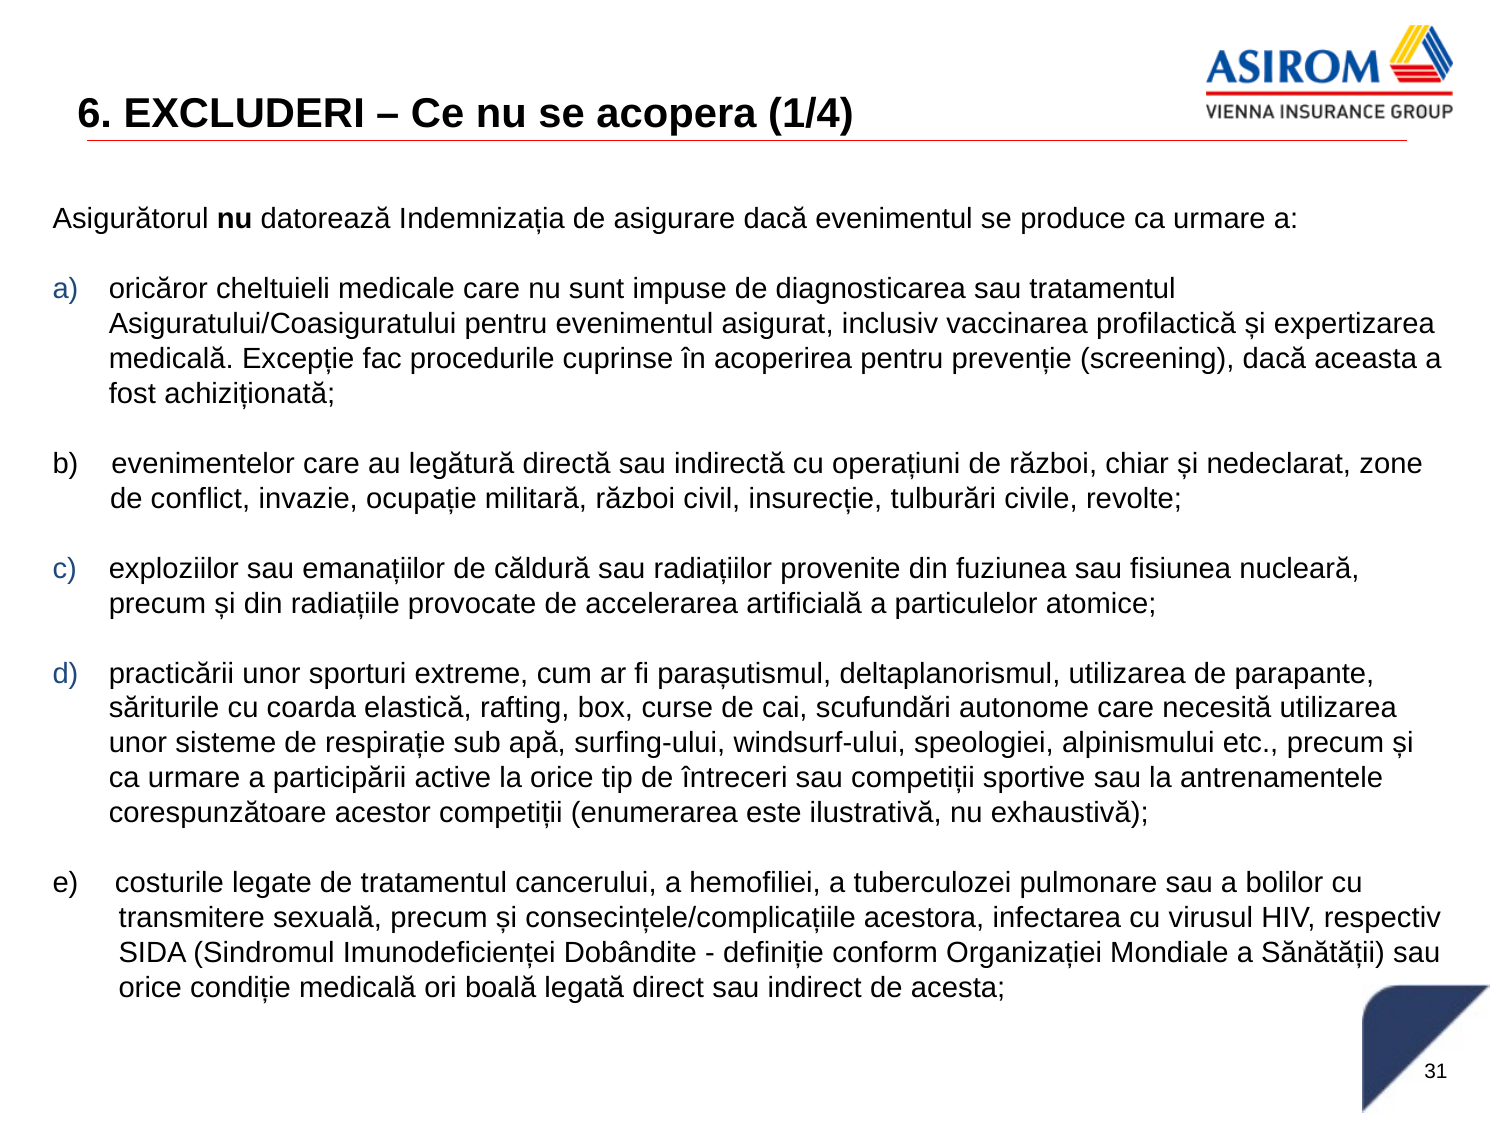

6. EXCLUDERI – Ce nu se acopera (1/4)
Asigurătorul nu datorează Indemnizația de asigurare dacă evenimentul se produce ca urmare a:
oricăror cheltuieli medicale care nu sunt impuse de diagnosticarea sau tratamentul Asiguratului/Coasiguratului pentru evenimentul asigurat, inclusiv vaccinarea profilactică și expertizarea medicală. Excepție fac procedurile cuprinse în acoperirea pentru prevenție (screening), dacă aceasta a fost achiziționată;
b) evenimentelor care au legătură directă sau indirectă cu operațiuni de război, chiar și nedeclarat, zone
 de conflict, invazie, ocupație militară, război civil, insurecție, tulburări civile, revolte;
exploziilor sau emanațiilor de căldură sau radiațiilor provenite din fuziunea sau fisiunea nucleară, precum și din radiațiile provocate de accelerarea artificială a particulelor atomice;
practicării unor sporturi extreme, cum ar fi parașutismul, deltaplanorismul, utilizarea de parapante, săriturile cu coarda elastică, rafting, box, curse de cai, scufundări autonome care necesită utilizarea unor sisteme de respirație sub apă, surfing-ului, windsurf-ului, speologiei, alpinismului etc., precum și ca urmare a participării active la orice tip de întreceri sau competiții sportive sau la antrenamentele corespunzătoare acestor competiții (enumerarea este ilustrativă, nu exhaustivă);
e)	 costurile legate de tratamentul cancerului, a hemofiliei, a tuberculozei pulmonare sau a bolilor cu
 transmitere sexuală, precum și consecințele/complicațiile acestora, infectarea cu virusul HIV, respectiv
 SIDA (Sindromul Imunodeficienței Dobândite - definiție conform Organizației Mondiale a Sănătății) sau
 orice condiție medicală ori boală legată direct sau indirect de acesta;